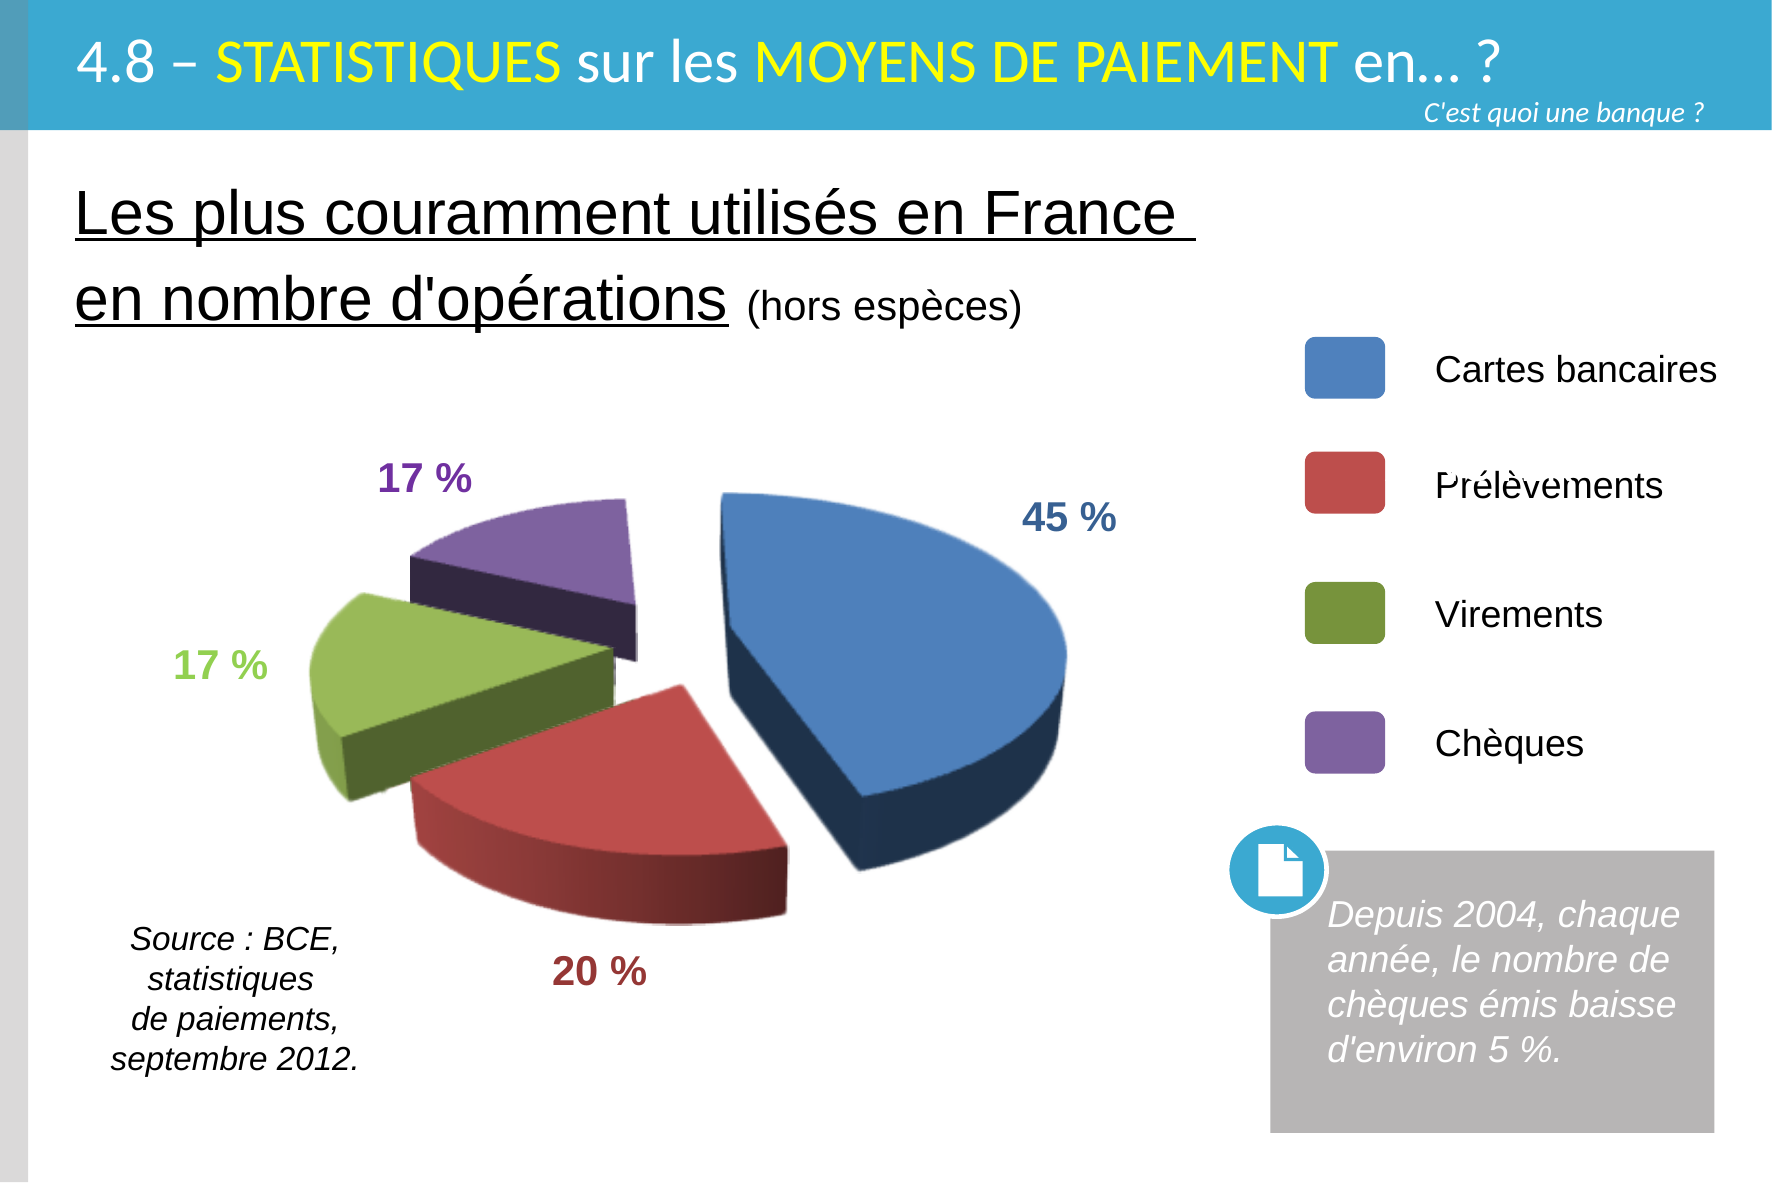

# 4.8 – STATISTIQUES sur les MOYENS DE PAIEMENT en… ?
Les plus couramment utilisés en France
en nombre d'opérations (hors espèces)
Cartes bancaires
À NOTER :
17 %
Prélèvements
45 %
Virements
17 %
Chèques
Depuis 2004, chaque année, le nombre de chèques émis baisse d'environ 5 %.
Source : BCE, statistiques
de paiements, septembre 2012.
20 %